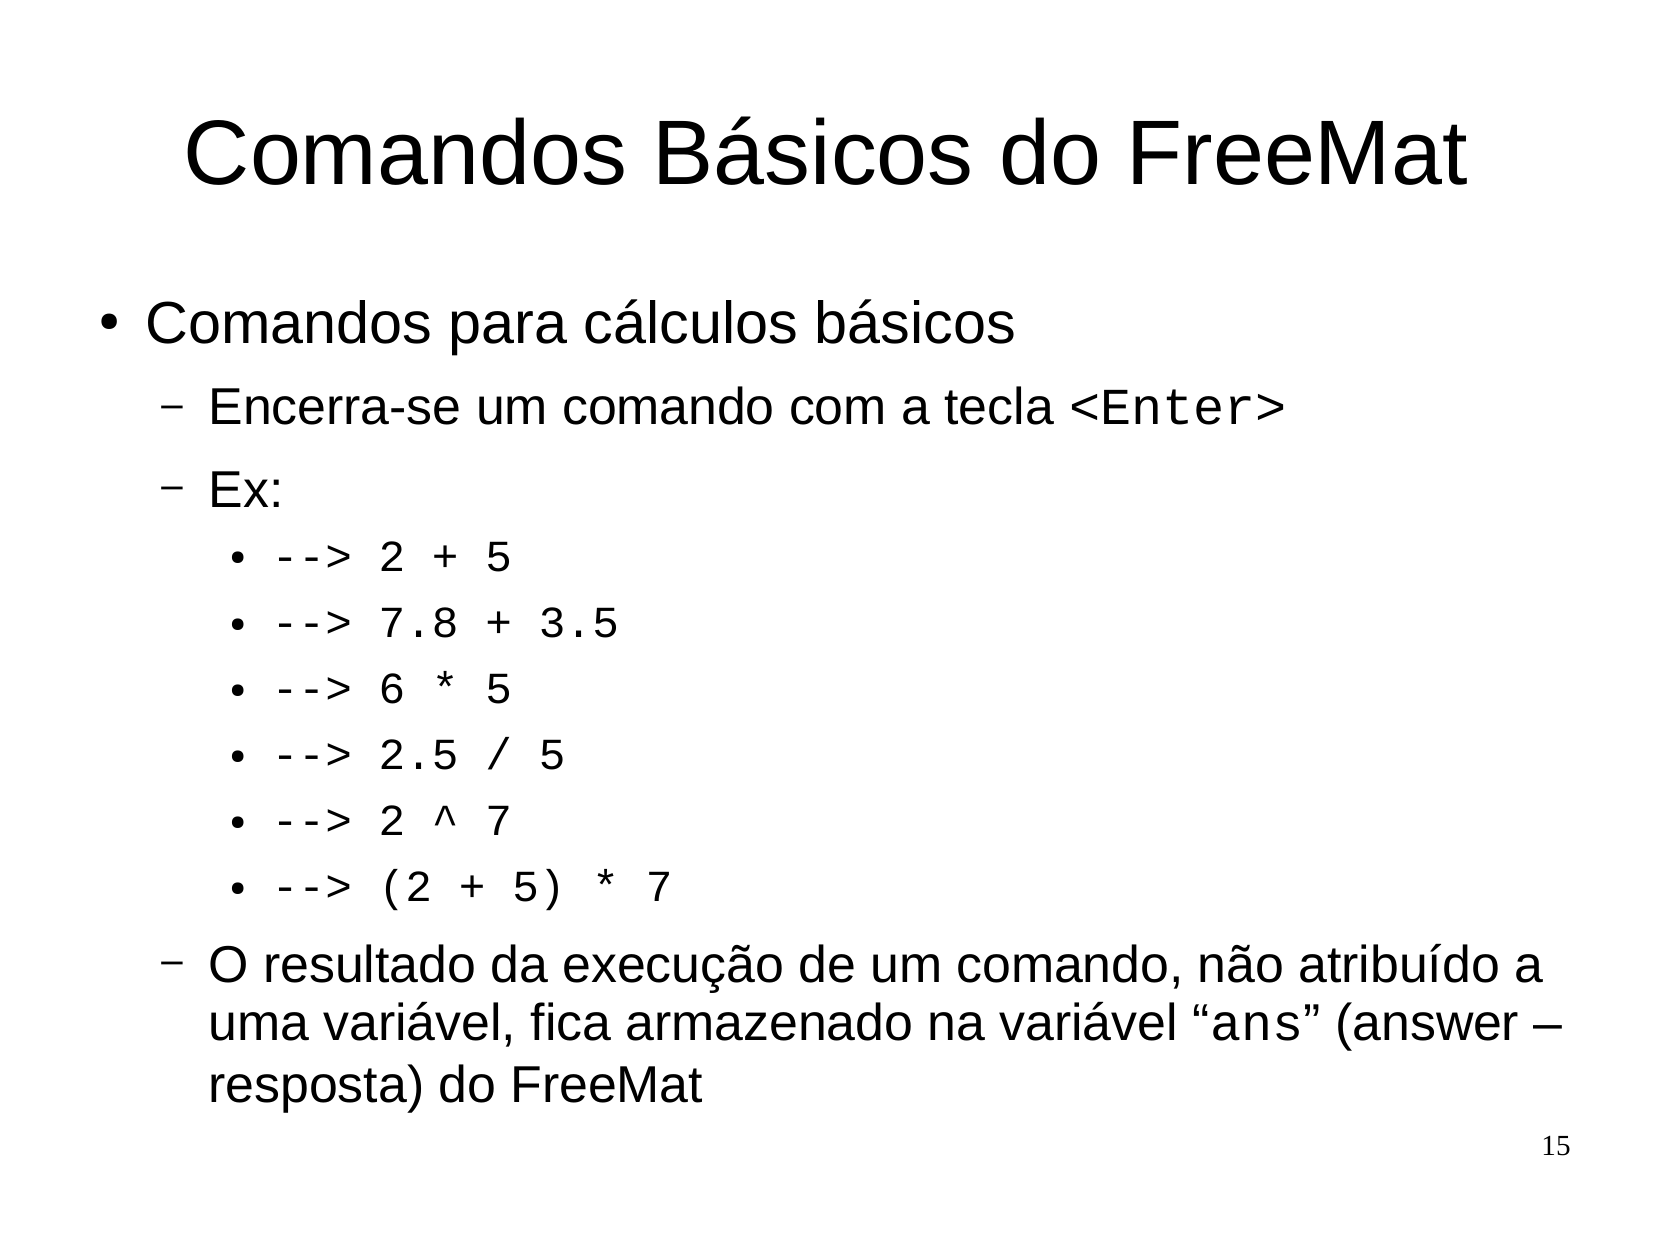

# Comandos Básicos do FreeMat
Comandos para cálculos básicos
Encerra-se um comando com a tecla <Enter>
Ex:
--> 2 + 5
--> 7.8 + 3.5
--> 6 * 5
--> 2.5 / 5
--> 2 ^ 7
--> (2 + 5) * 7
O resultado da execução de um comando, não atribuído a uma variável, fica armazenado na variável “ans” (answer – resposta) do FreeMat
15